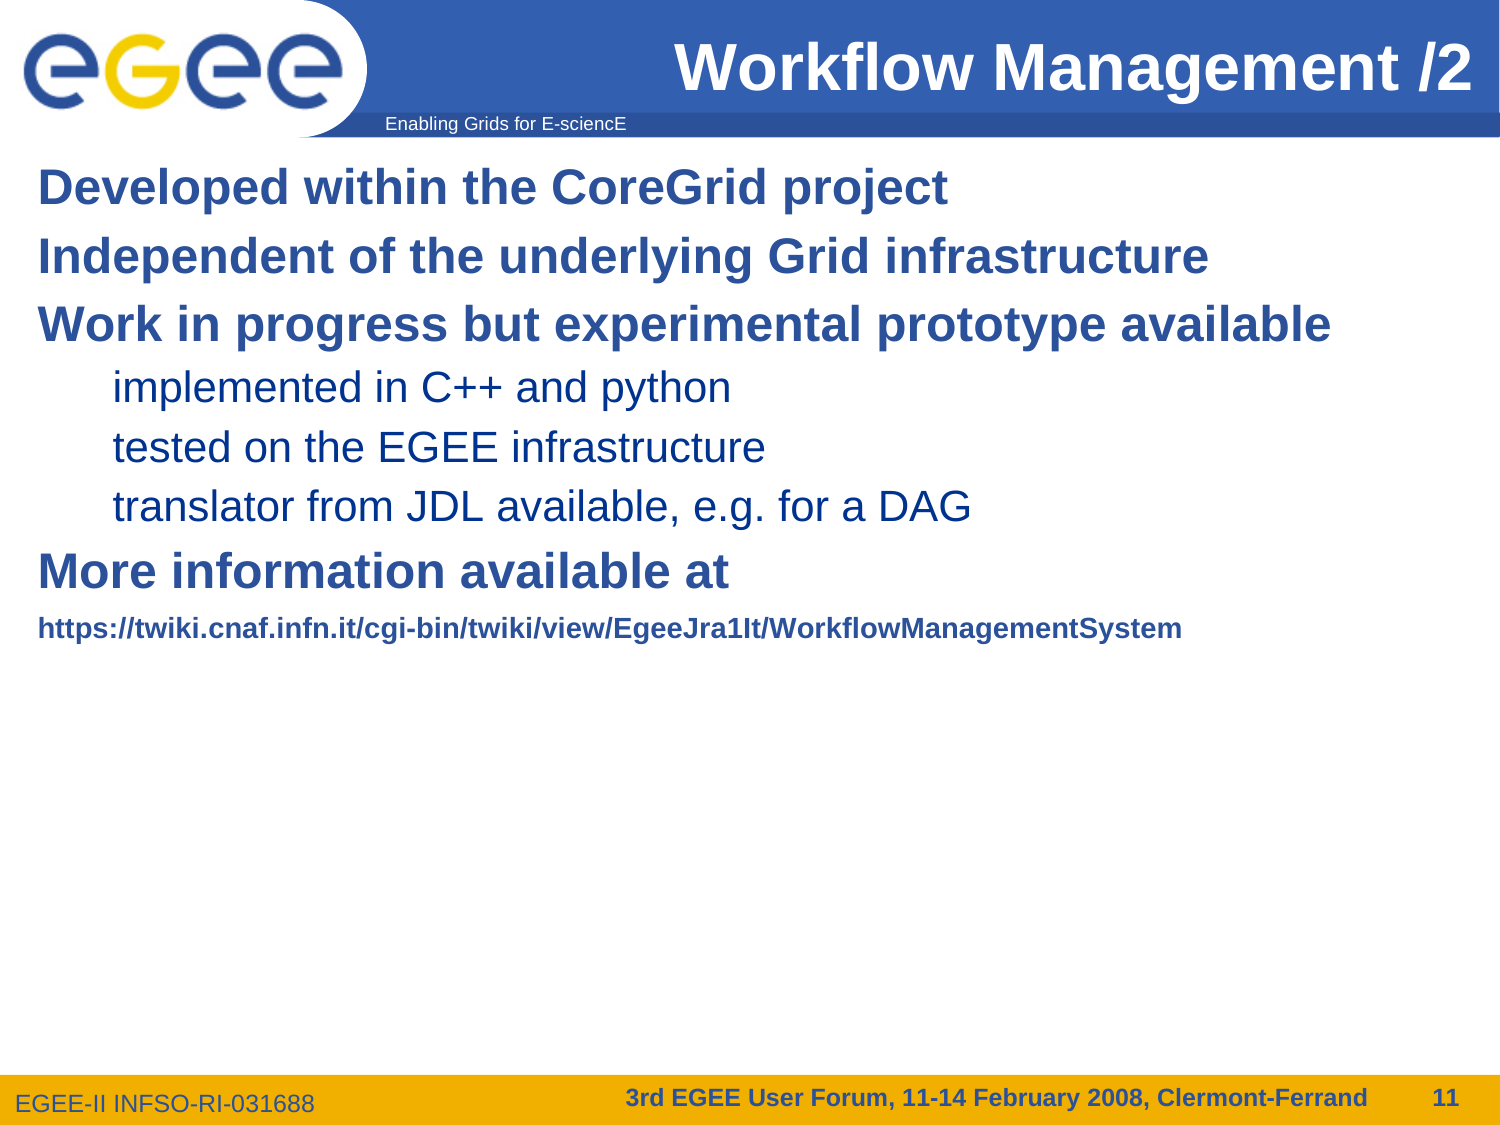

# Workflow Management /2
Developed within the CoreGrid project
Independent of the underlying Grid infrastructure
Work in progress but experimental prototype available
implemented in C++ and python
tested on the EGEE infrastructure
translator from JDL available, e.g. for a DAG
More information available at
https://twiki.cnaf.infn.it/cgi-bin/twiki/view/EgeeJra1It/WorkflowManagementSystem
3rd EGEE User Forum, 11-14 February 2008, Clermont-Ferrand
11